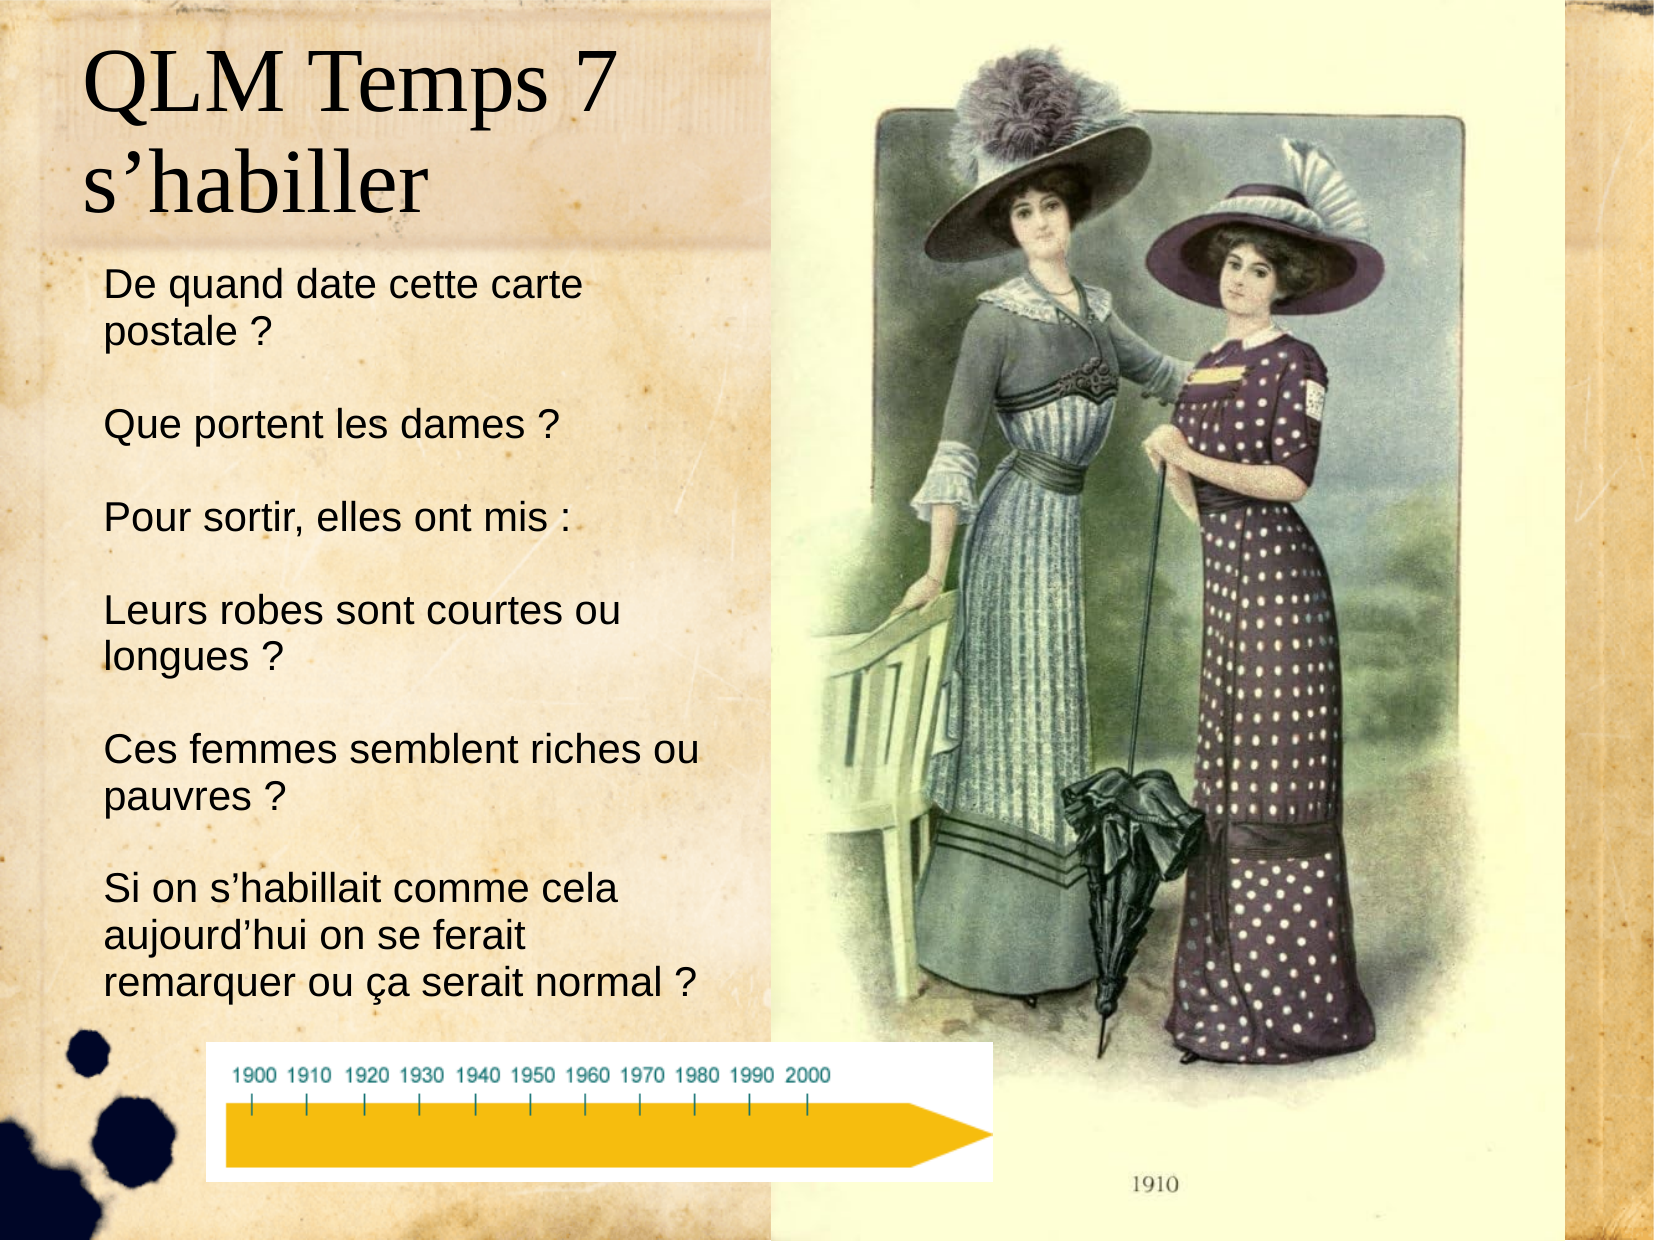

# QLM Temps 7 s’habiller
De quand date cette carte postale ?
Que portent les dames ?
Pour sortir, elles ont mis :
Leurs robes sont courtes ou longues ?
Ces femmes semblent riches ou pauvres ?
Si on s’habillait comme cela aujourd’hui on se ferait remarquer ou ça serait normal ?